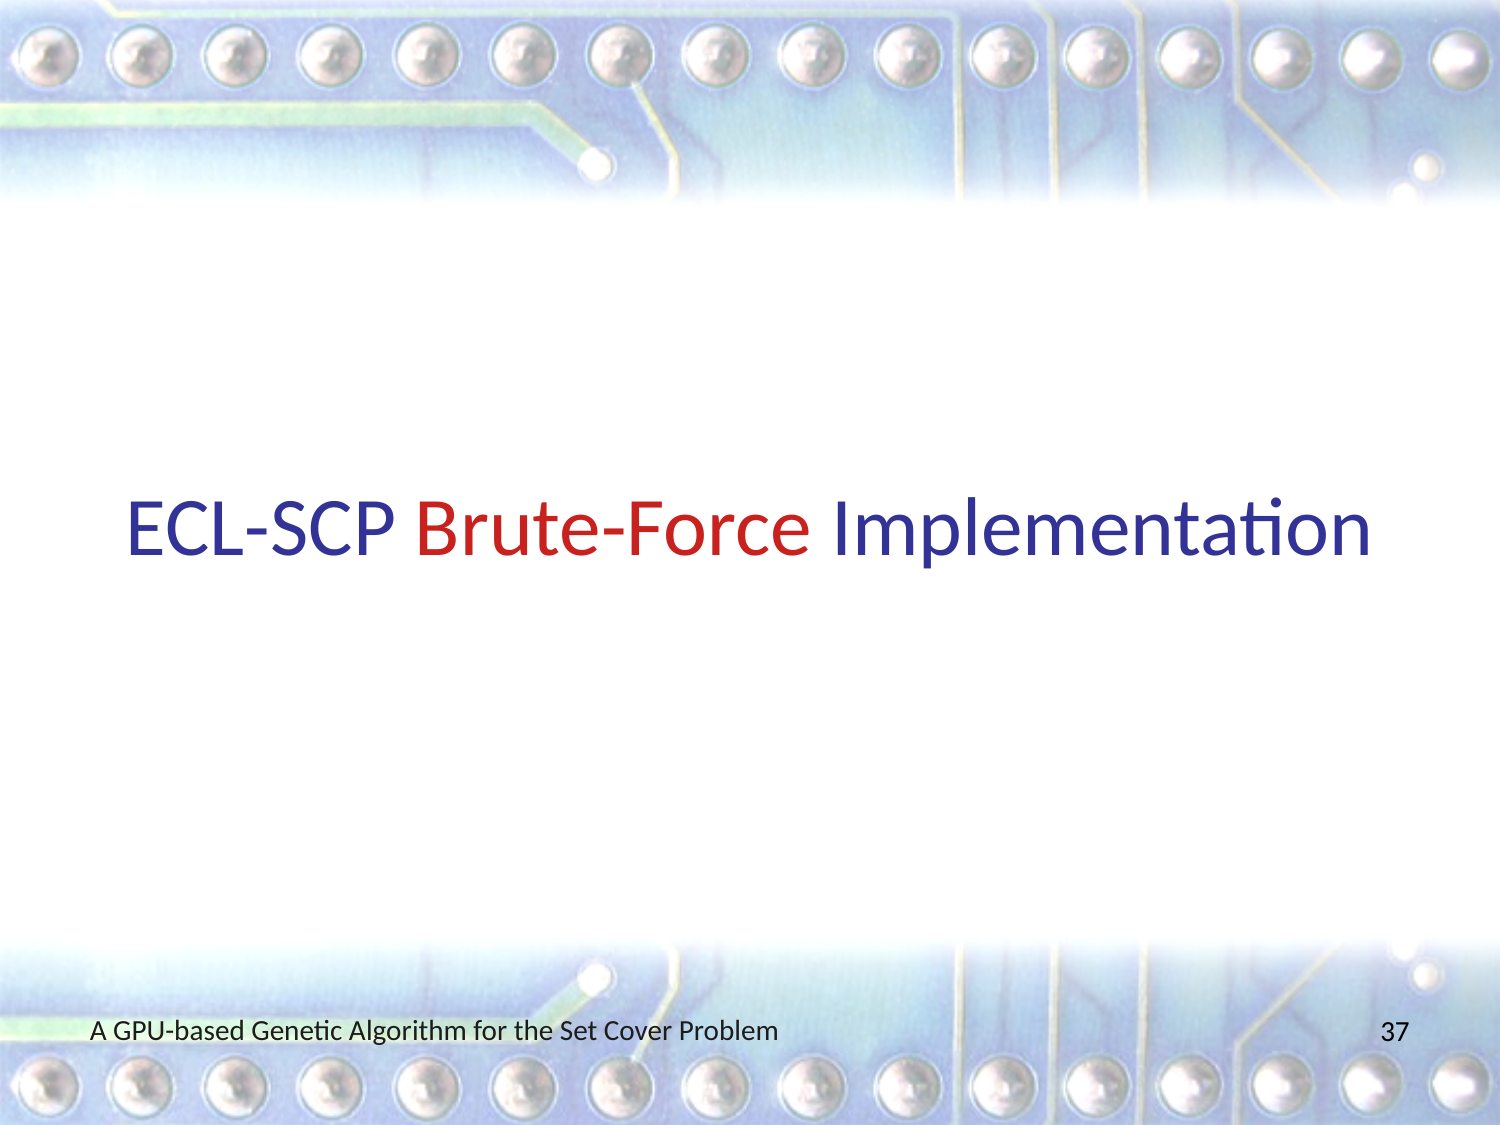

# ECL-SCP Brute-Force Implementation
A GPU-based Genetic Algorithm for the Set Cover Problem
37